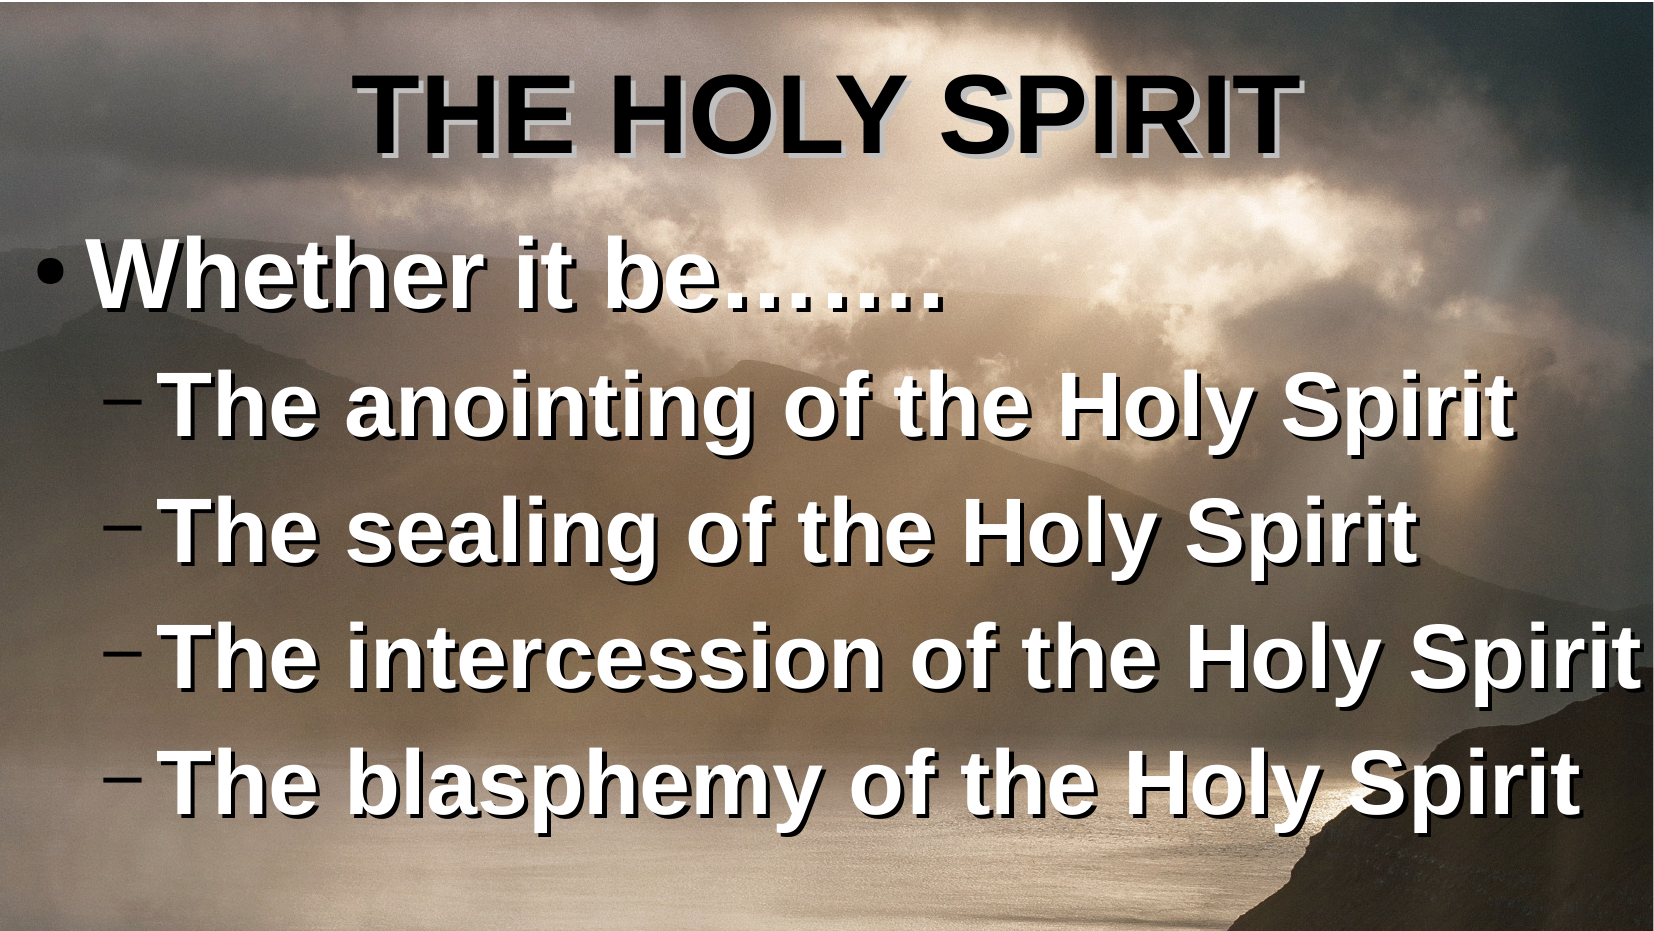

# THE HOLY SPIRIT
Whether it be…….
The anointing of the Holy Spirit
The sealing of the Holy Spirit
The intercession of the Holy Spirit
The blasphemy of the Holy Spirit